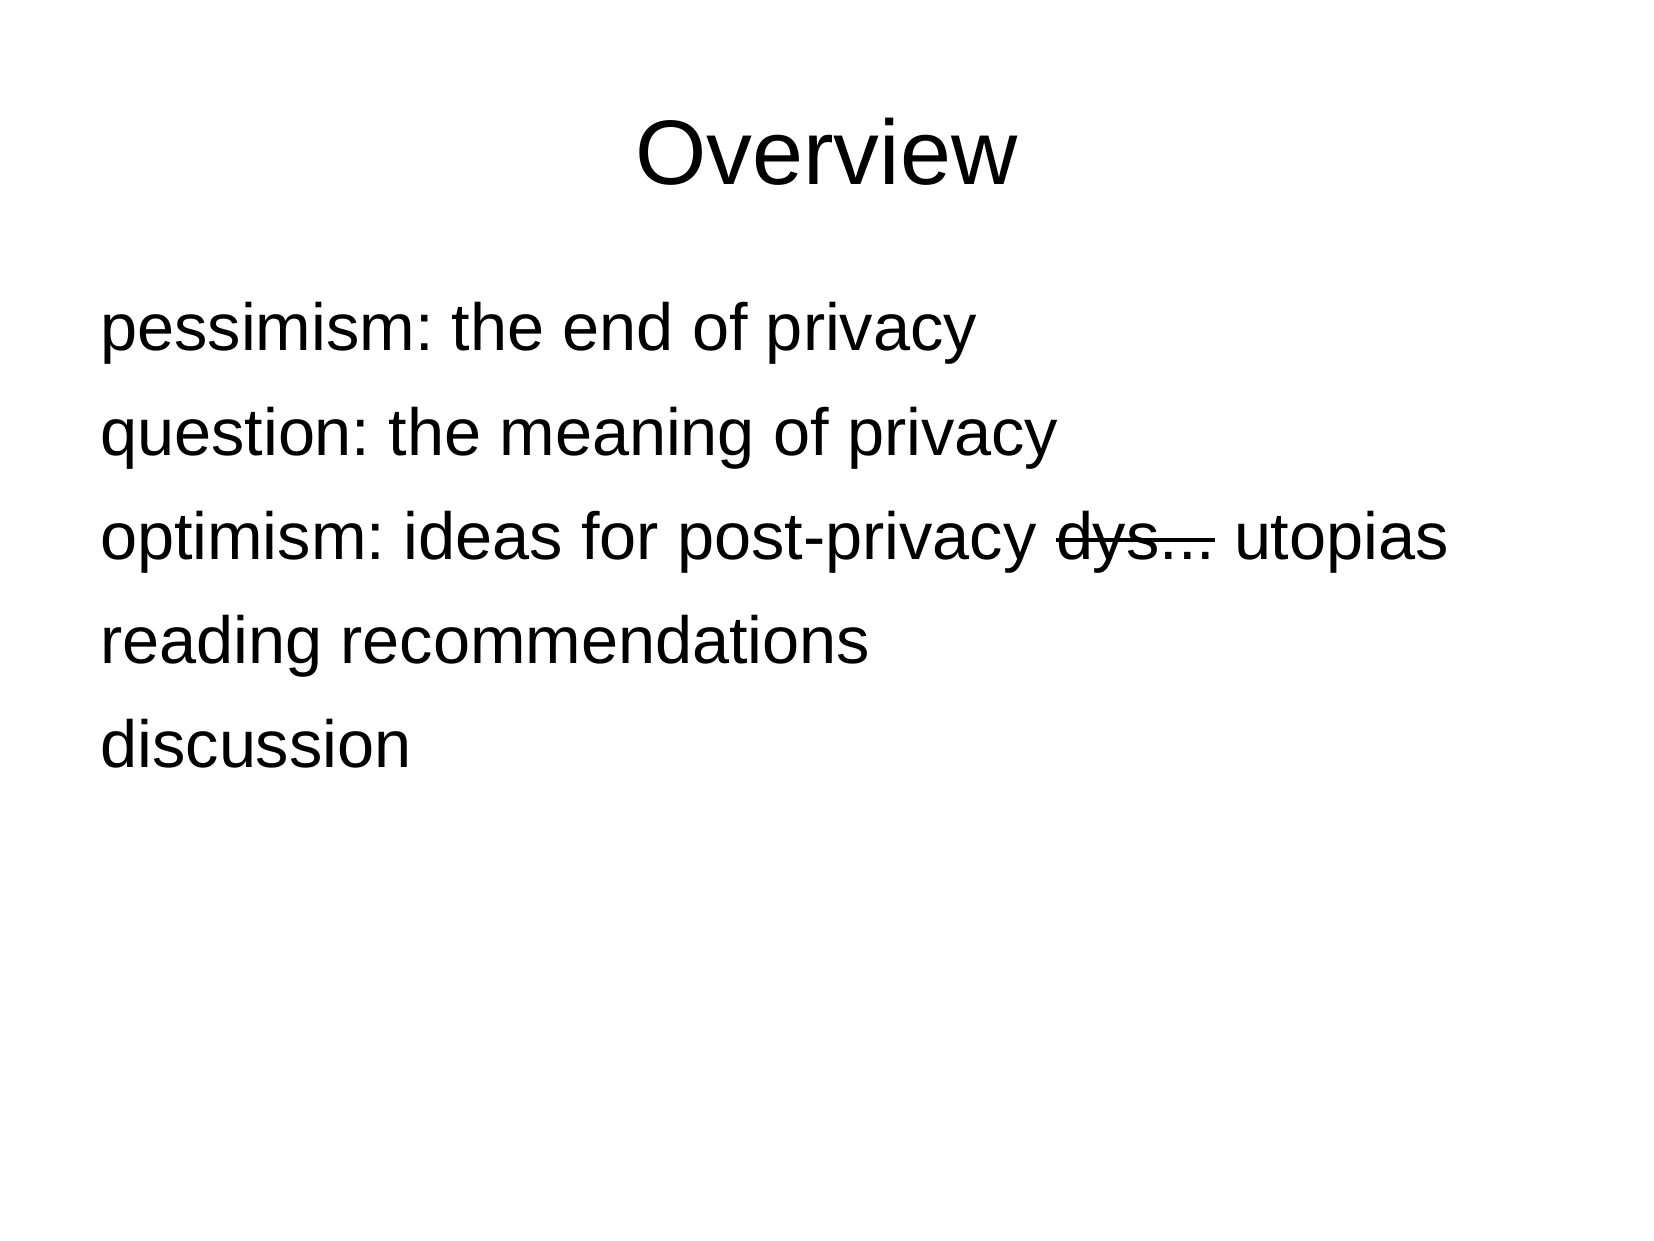

# Overview
pessimism: the end of privacy
question: the meaning of privacy
optimism: ideas for post-privacy dys... utopias
reading recommendations
discussion